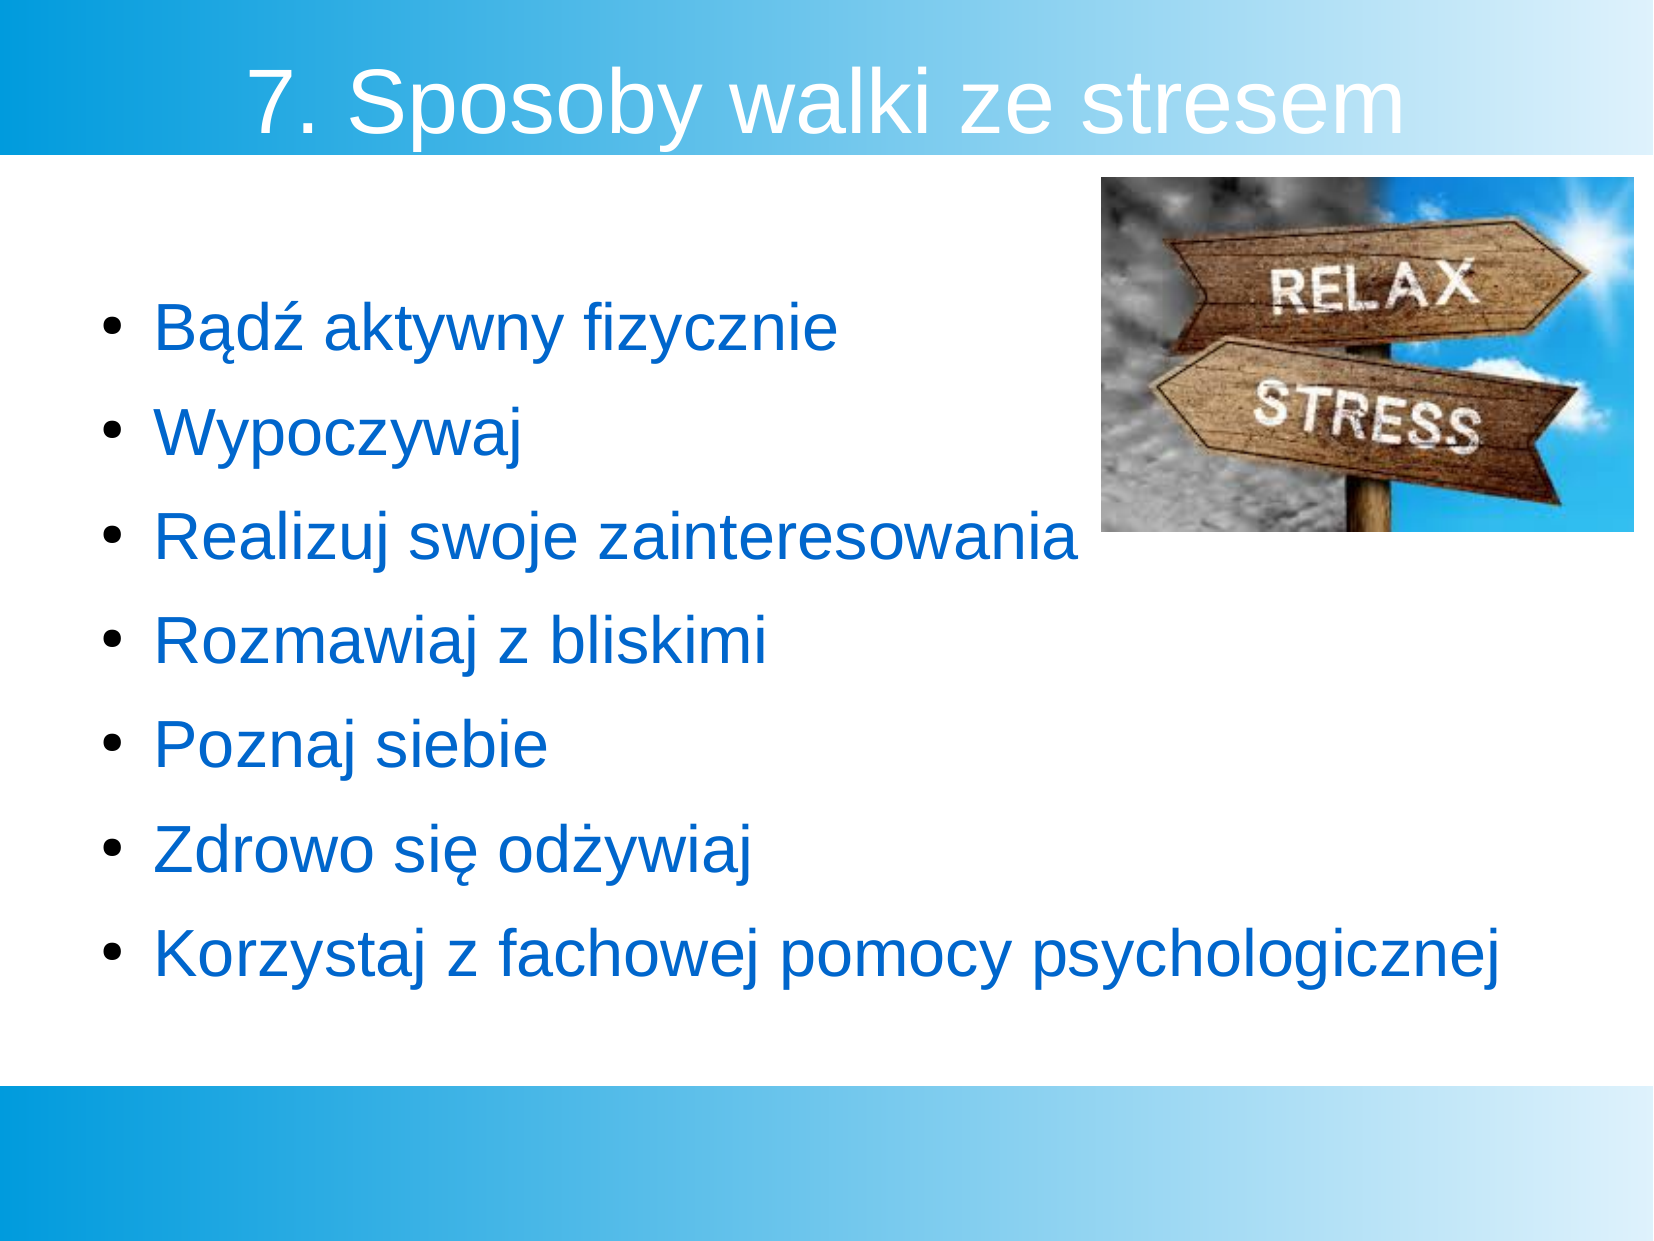

# 7. Sposoby walki ze stresem
Bądź aktywny fizycznie
Wypoczywaj
Realizuj swoje zainteresowania
Rozmawiaj z bliskimi
Poznaj siebie
Zdrowo się odżywiaj
Korzystaj z fachowej pomocy psychologicznej